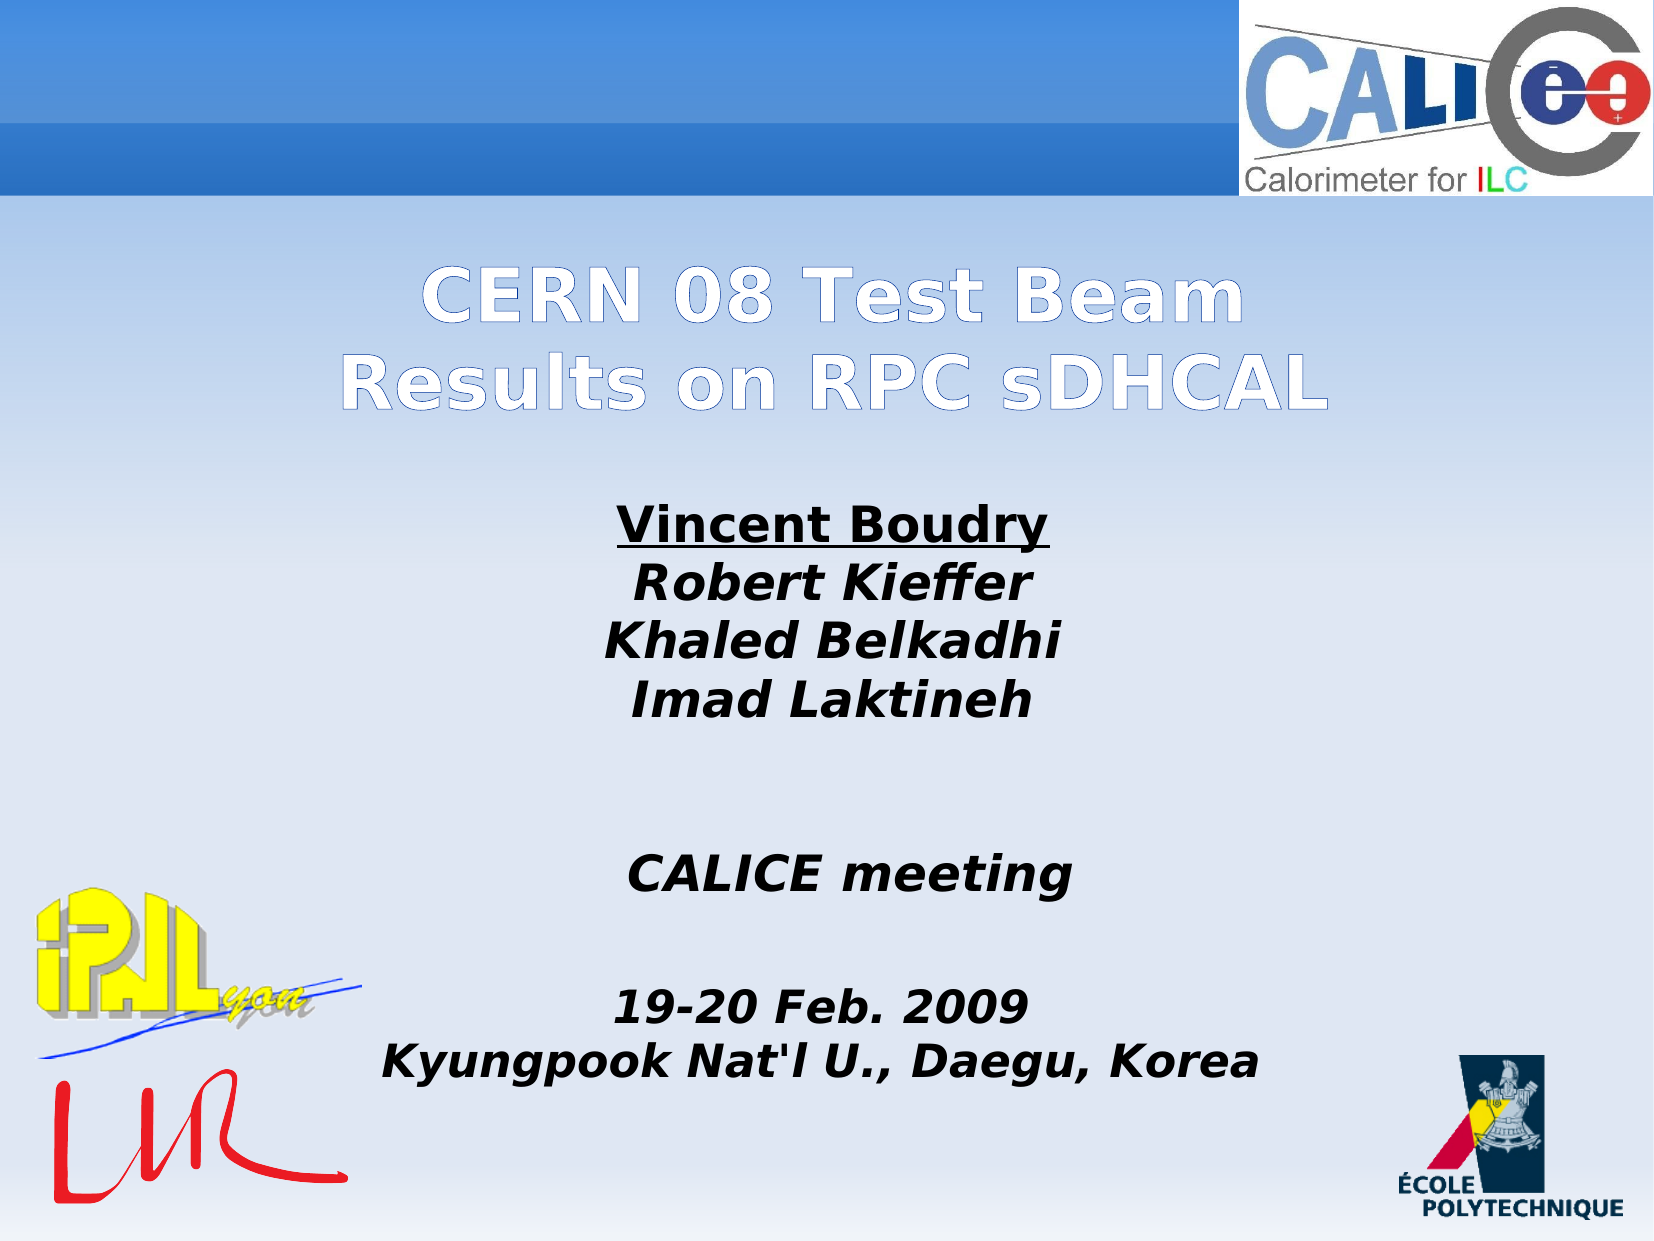

CERN 08 Test Beam
Results on RPC sDHCAL
# Vincent Boudry
Robert Kieffer
Khaled Belkadhi
Imad Laktineh
CALICE meeting
19-20 Feb. 2009
Kyungpook Nat'l U., Daegu, Korea